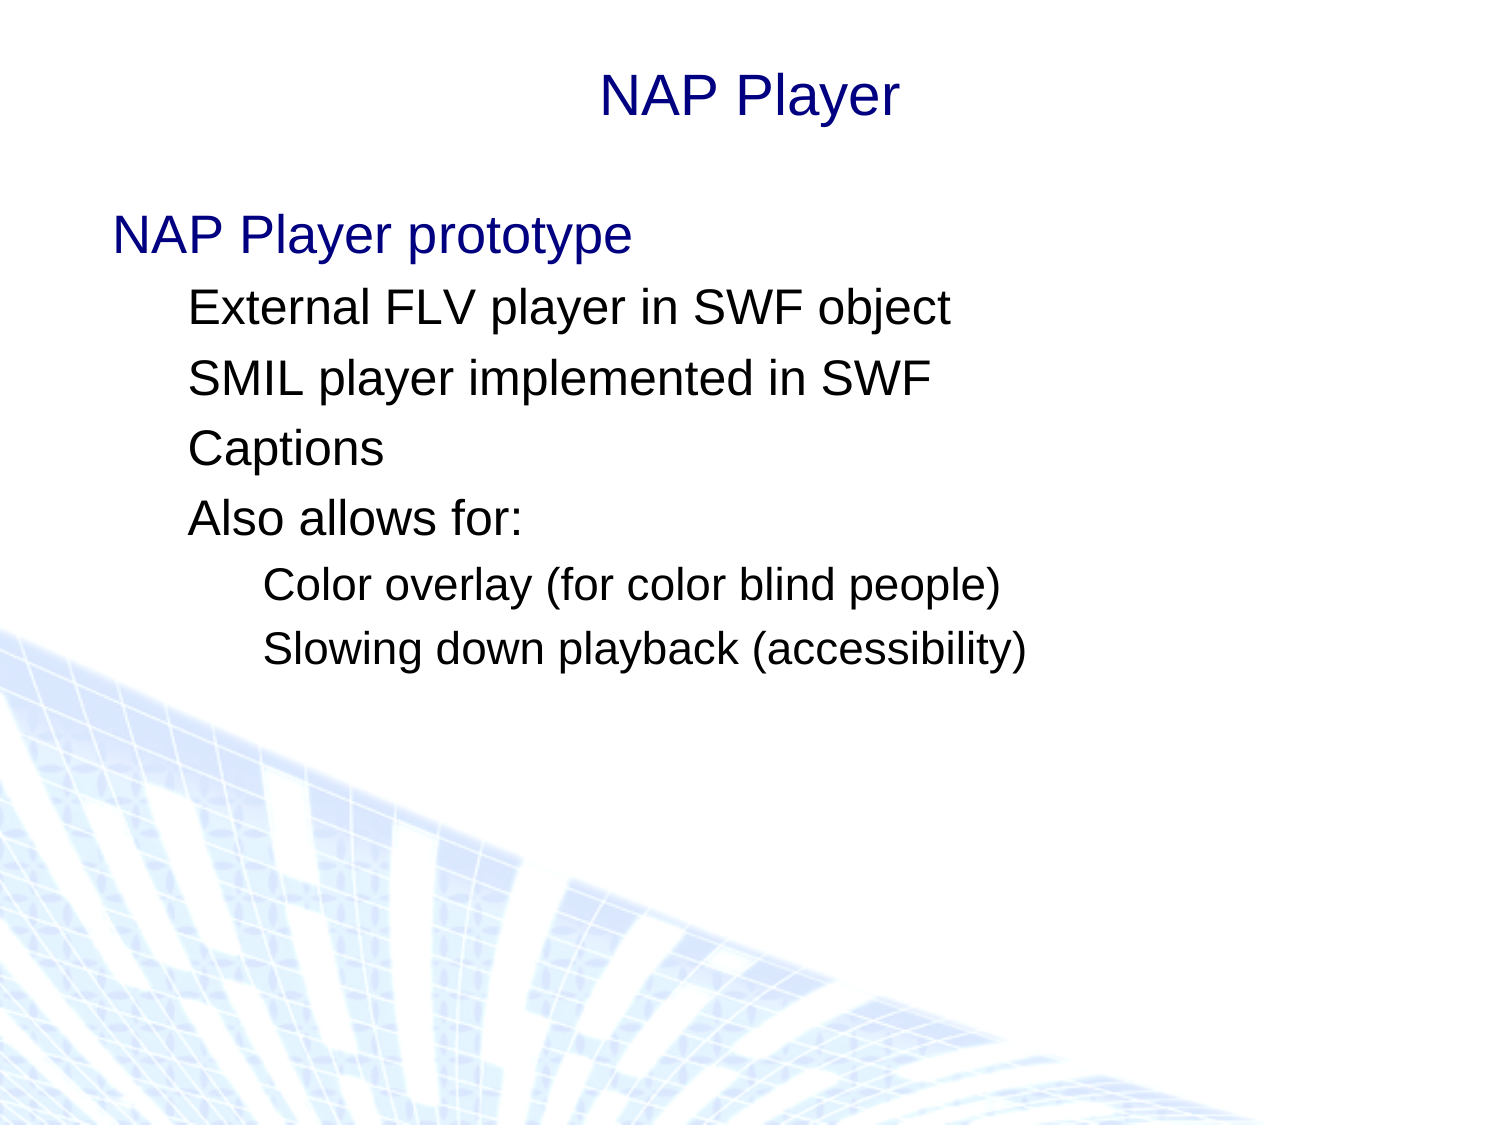

# NAP Player
NAP Player prototype
External FLV player in SWF object
SMIL player implemented in SWF
Captions
Also allows for:
Color overlay (for color blind people)
Slowing down playback (accessibility)